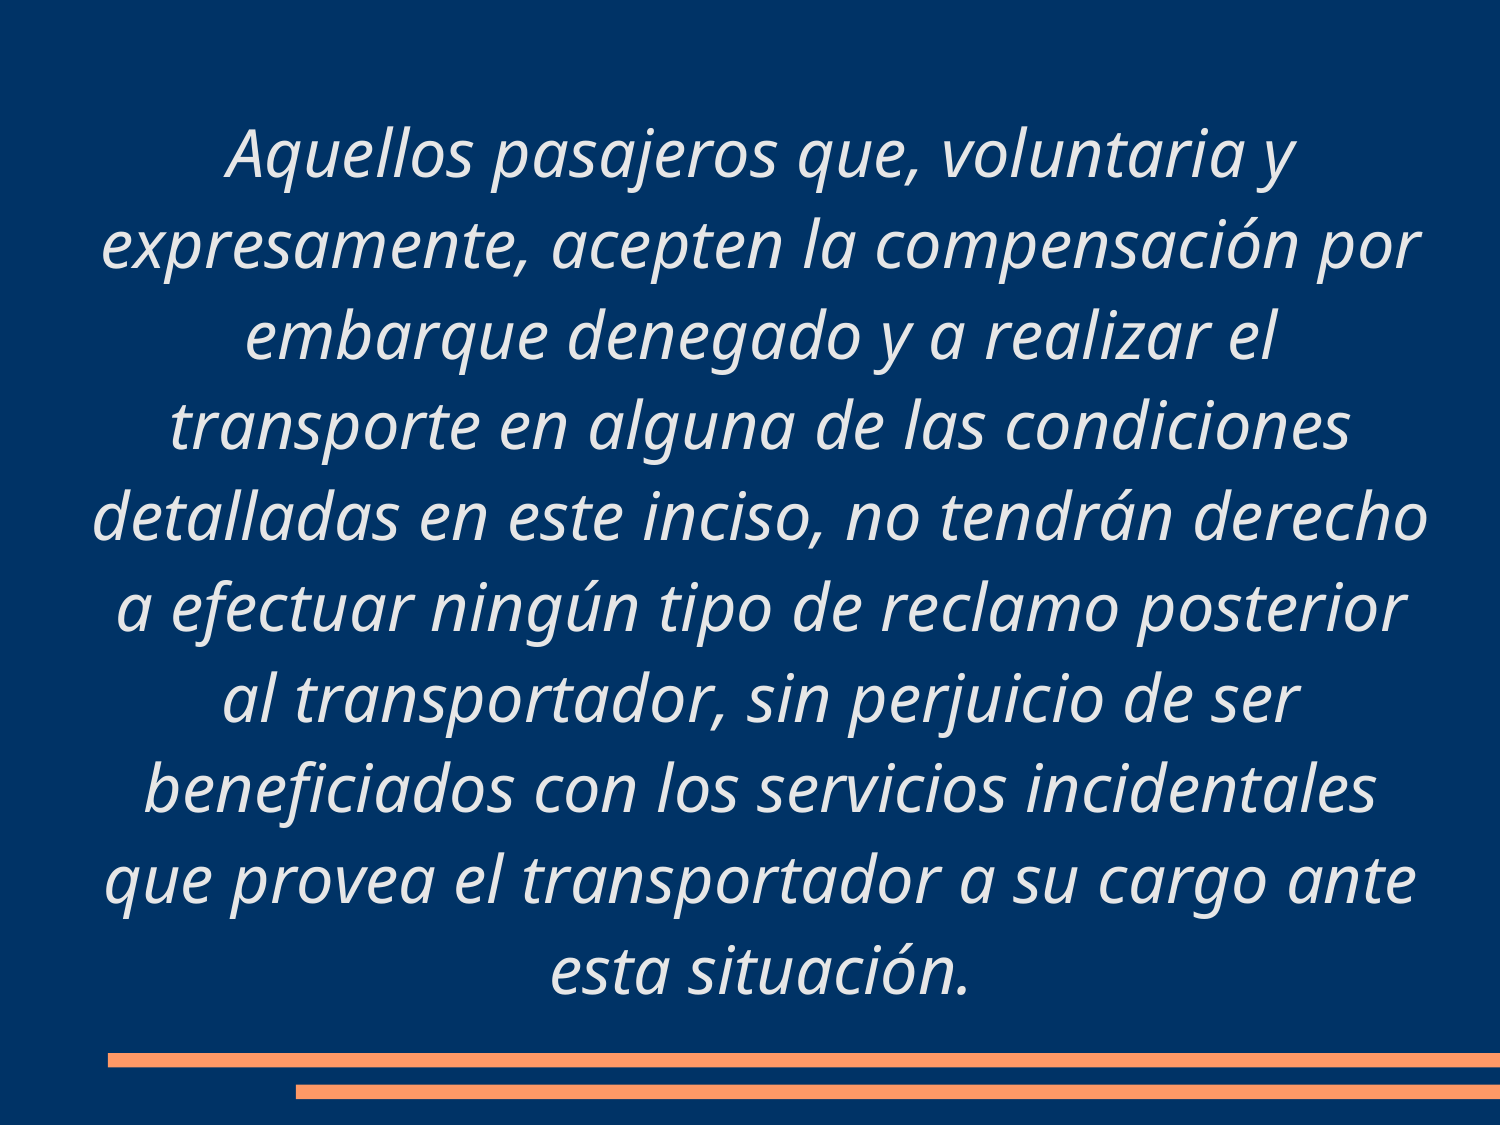

# Aquellos pasajeros que, voluntaria y expresamente, acepten la compensación por embarque denegado y a realizar el transporte en alguna de las condiciones detalladas en este inciso, no tendrán derecho a efectuar ningún tipo de reclamo posterior al transportador, sin perjuicio de ser beneficiados con los servicios incidentales que provea el transportador a su cargo ante esta situación.